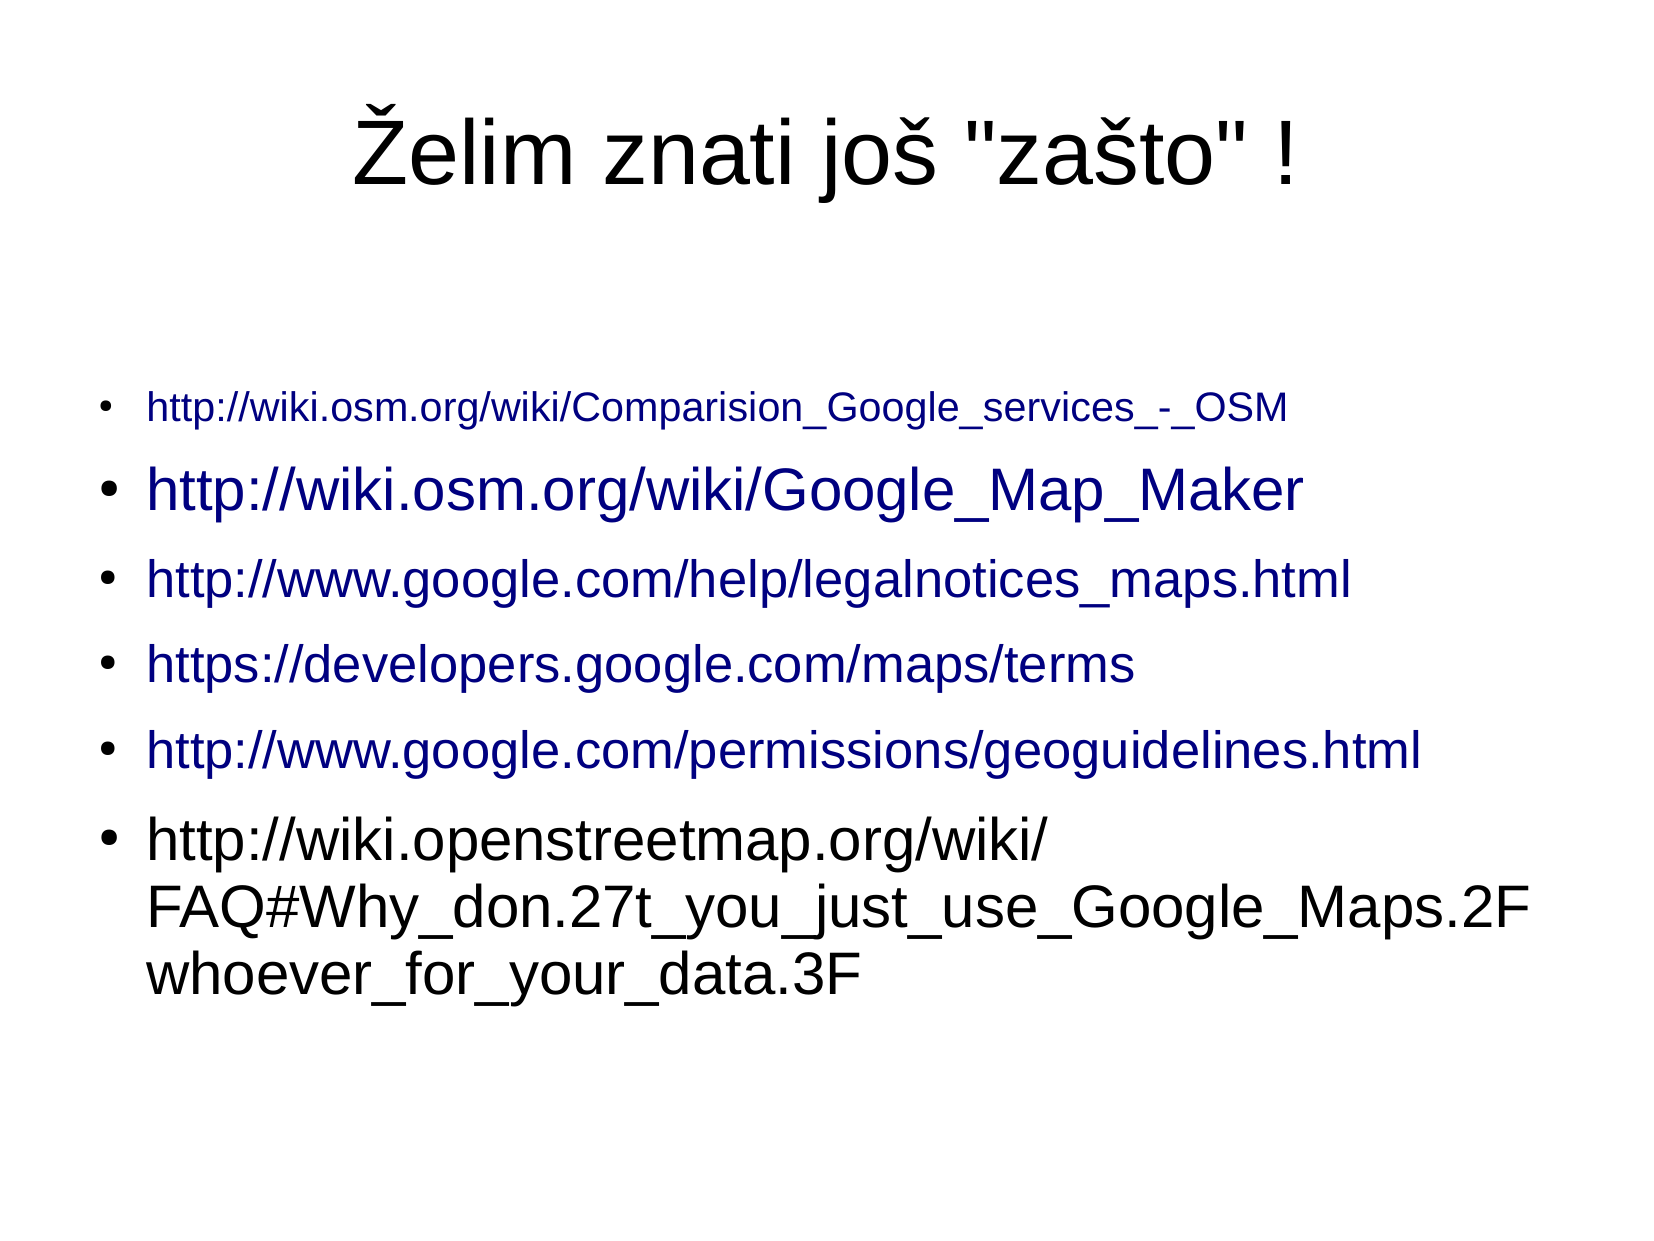

# Želim znati još "zašto" !
http://wiki.osm.org/wiki/Comparision_Google_services_-_OSM
http://wiki.osm.org/wiki/Google_Map_Maker
http://www.google.com/help/legalnotices_maps.html
https://developers.google.com/maps/terms
http://www.google.com/permissions/geoguidelines.html
http://wiki.openstreetmap.org/wiki/FAQ#Why_don.27t_you_just_use_Google_Maps.2Fwhoever_for_your_data.3F